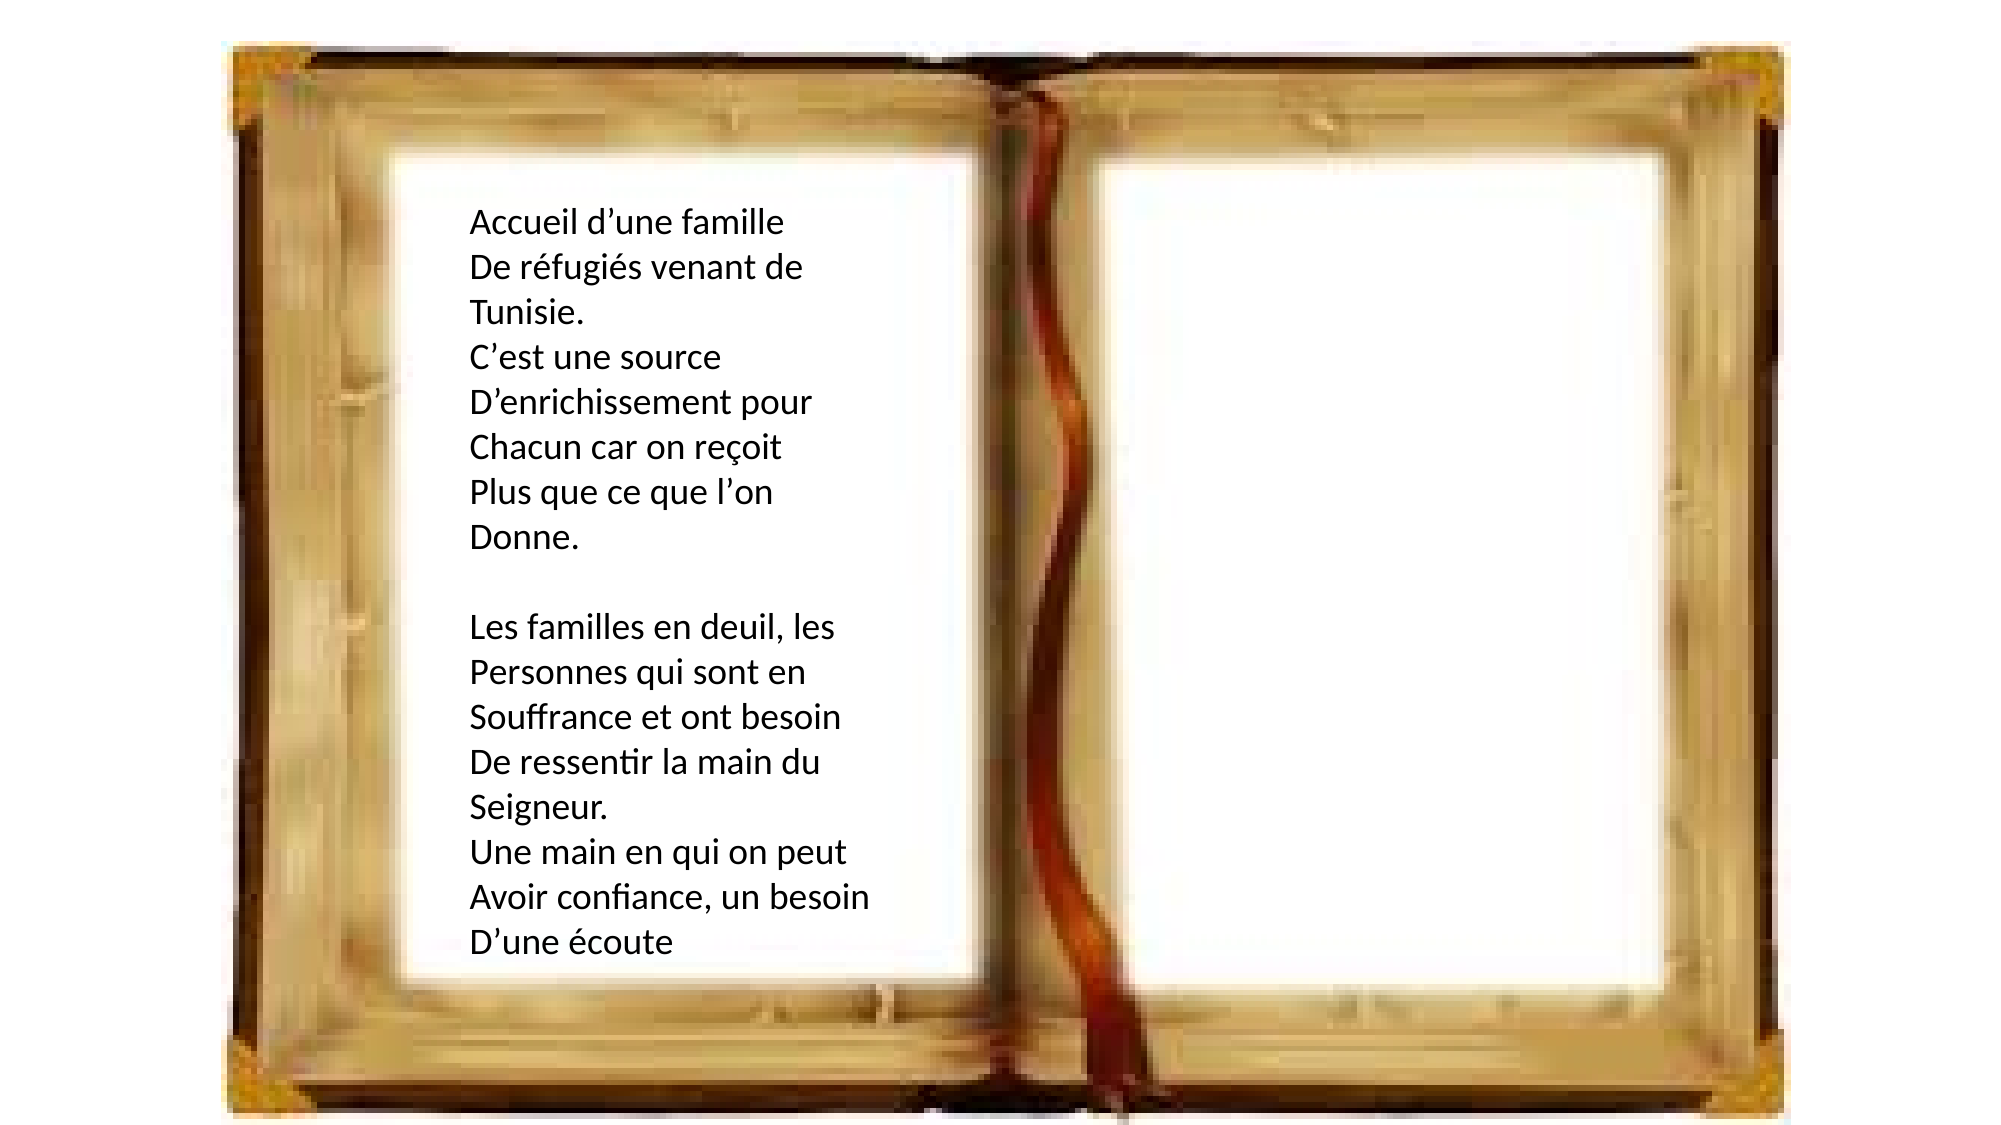

Accueil d’une famille
De réfugiés venant de
Tunisie.
C’est une source
D’enrichissement pour
Chacun car on reçoit
Plus que ce que l’on
Donne.
Les familles en deuil, les
Personnes qui sont en
Souffrance et ont besoin
De ressentir la main du
Seigneur.
Une main en qui on peut
Avoir confiance, un besoin
D’une écoute